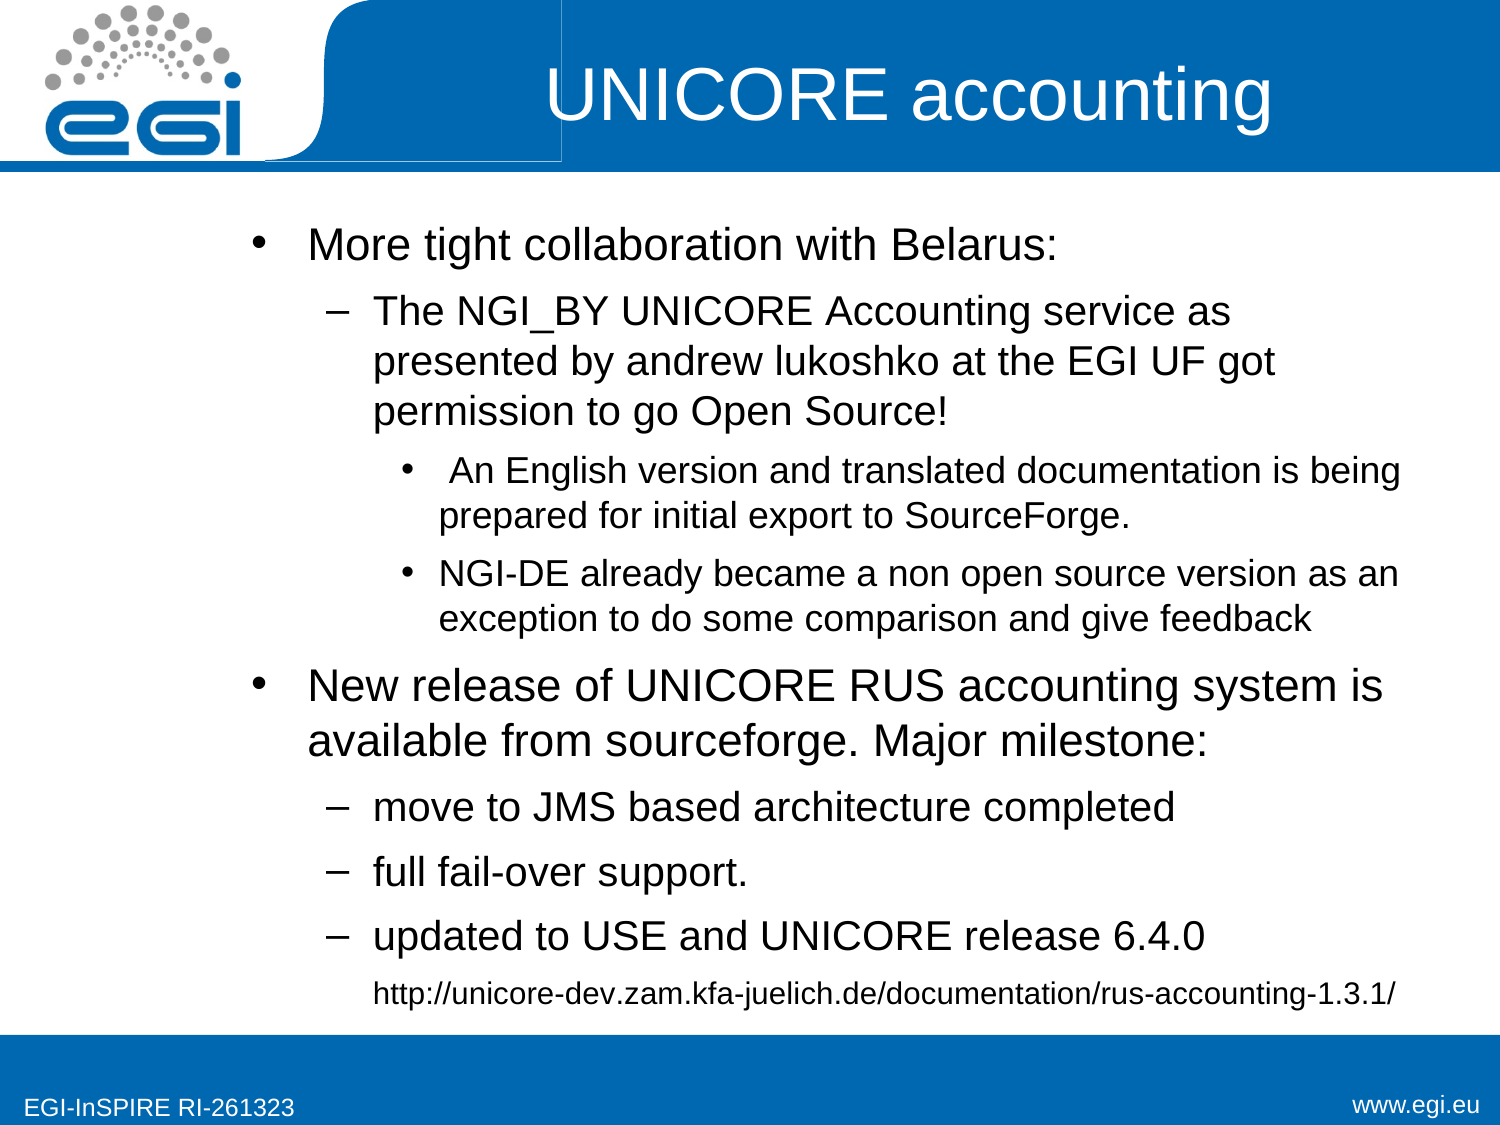

# UNICORE accounting
More tight collaboration with Belarus:
The NGI_BY UNICORE Accounting service as presented by andrew lukoshko at the EGI UF got permission to go Open Source!
 An English version and translated documentation is being prepared for initial export to SourceForge.
NGI-DE already became a non open source version as an exception to do some comparison and give feedback
New release of UNICORE RUS accounting system is available from sourceforge. Major milestone:
move to JMS based architecture completed
full fail-over support.
updated to USE and UNICORE release 6.4.0
http://unicore-dev.zam.kfa-juelich.de/documentation/rus-accounting-1.3.1/